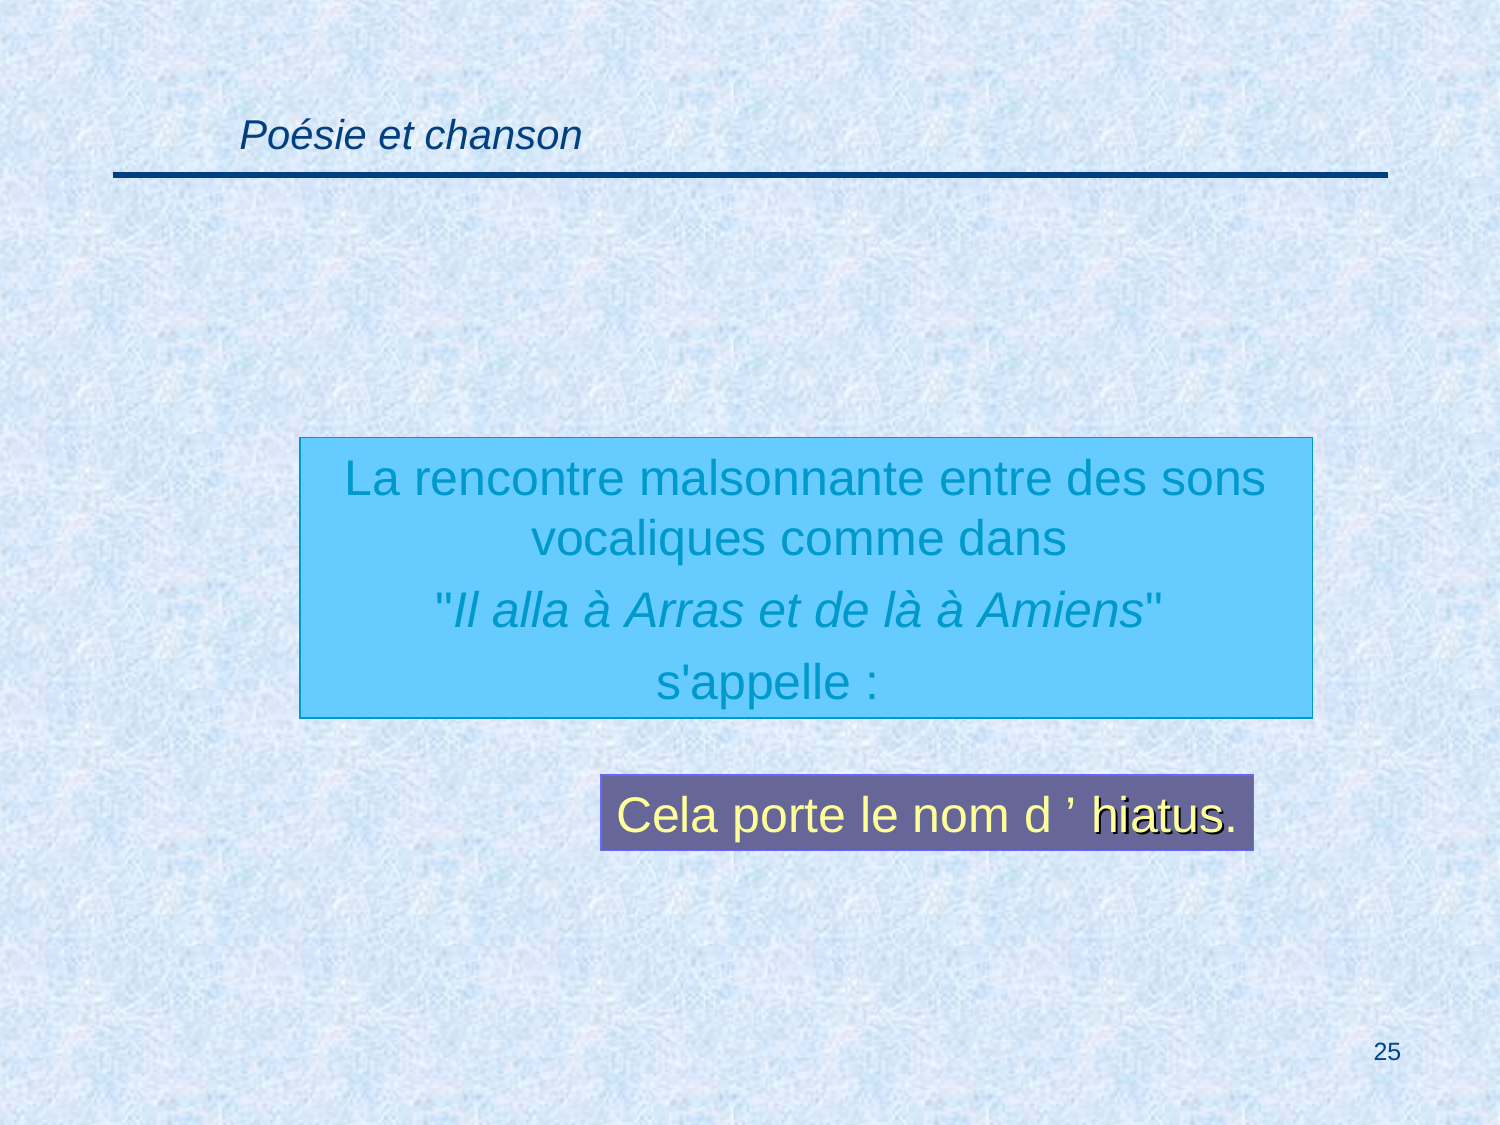

Poésie et chanson
La rencontre malsonnante entre des sons vocaliques comme dans
"Il alla à Arras et de là à Amiens"
s'appelle :
Cela porte le nom d ’ hiatus.
25